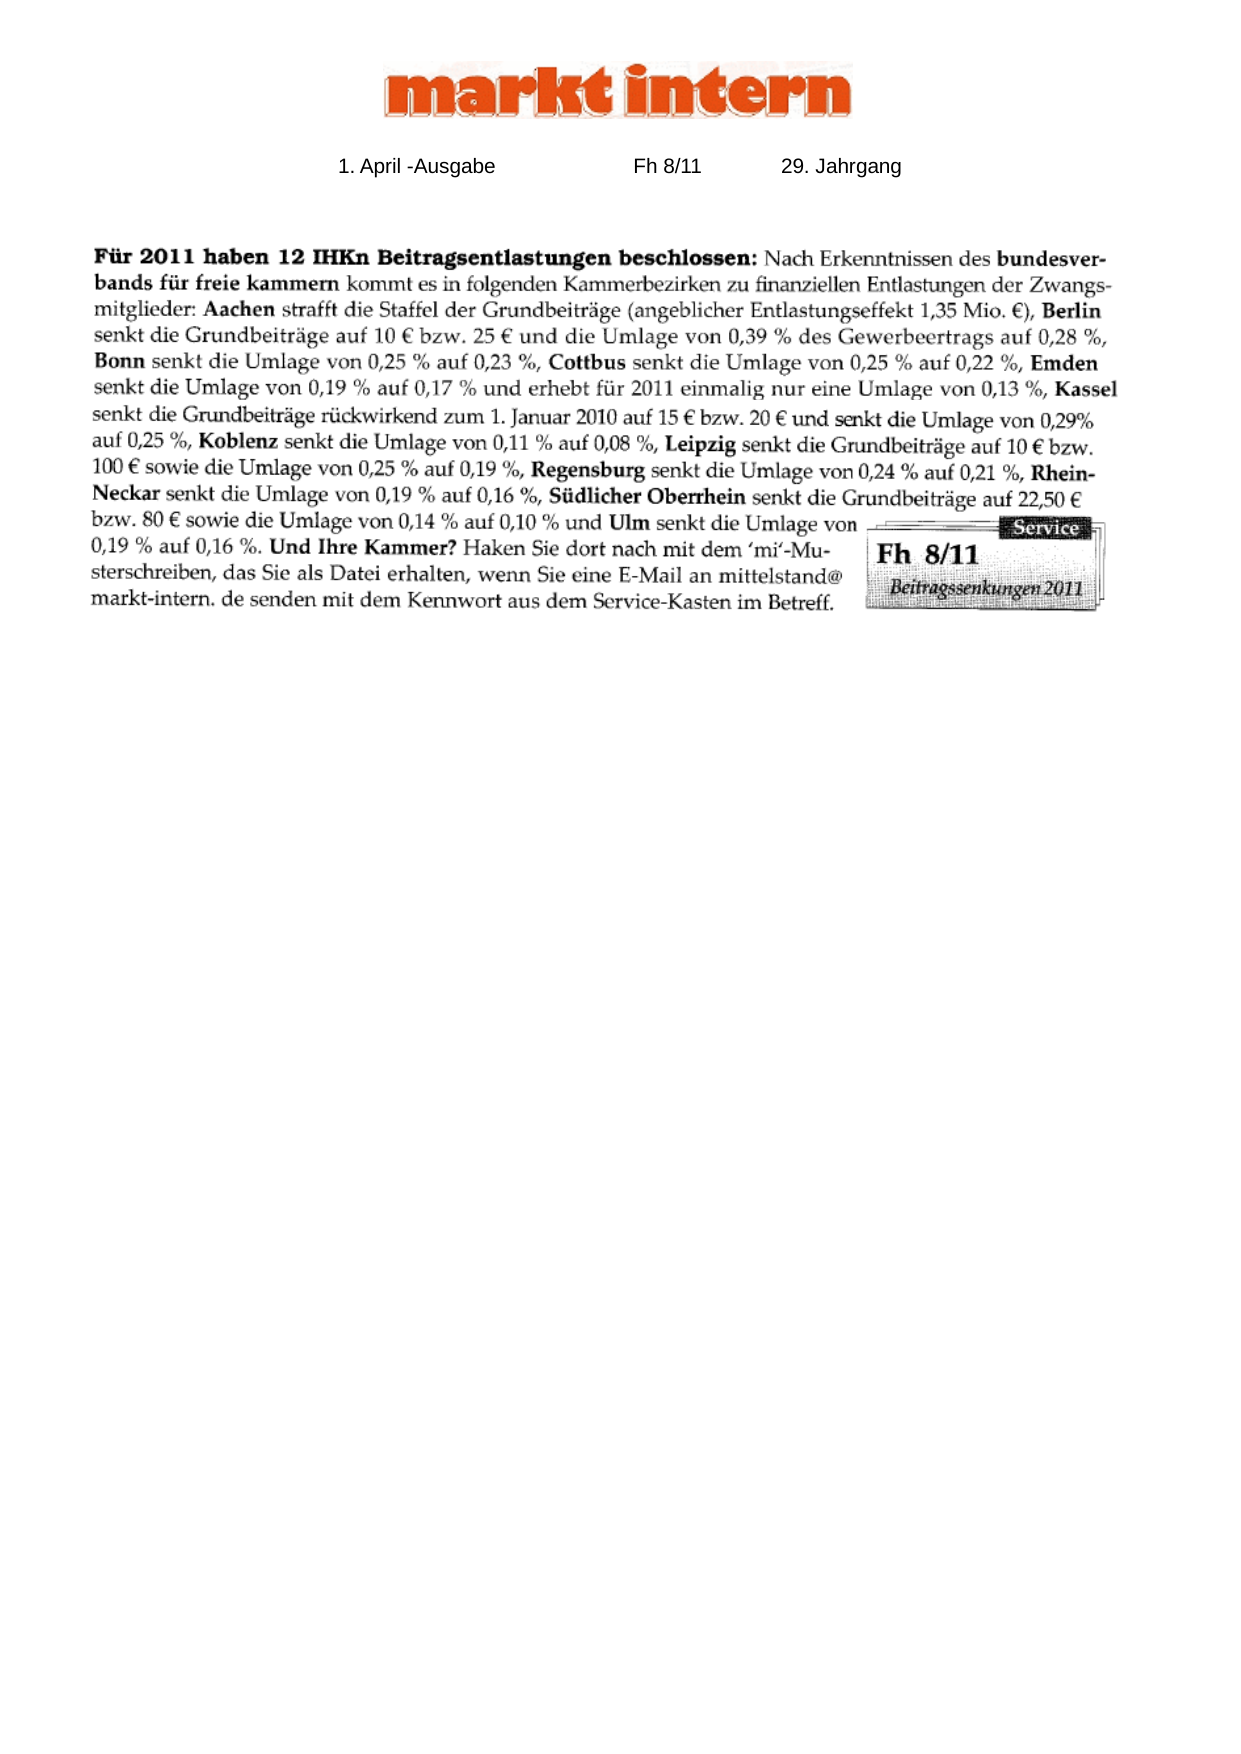

1. April -Ausgabe		Fh 8/11		29. Jahrgang